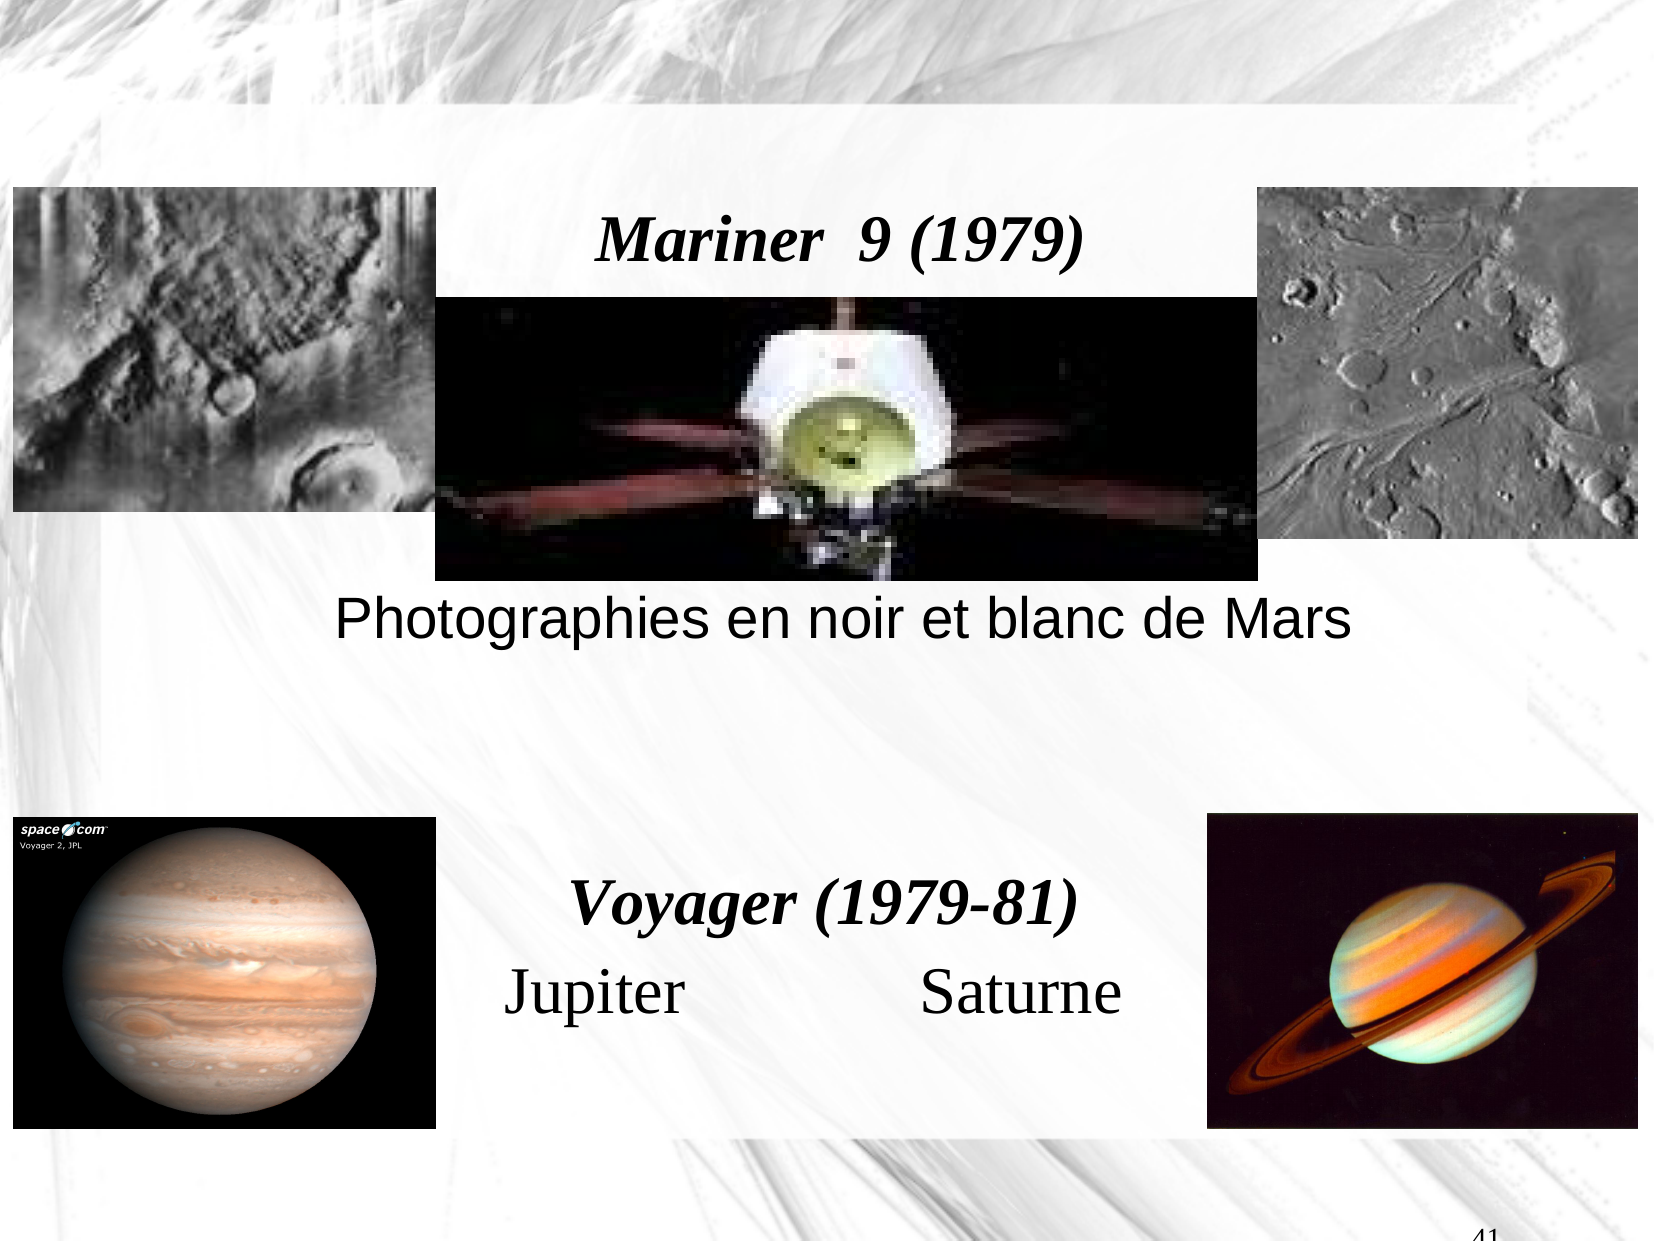

# Mariner 9 (1979)
Photographies en noir et blanc de Mars
Voyager (1979-81)
Jupiter
Saturne